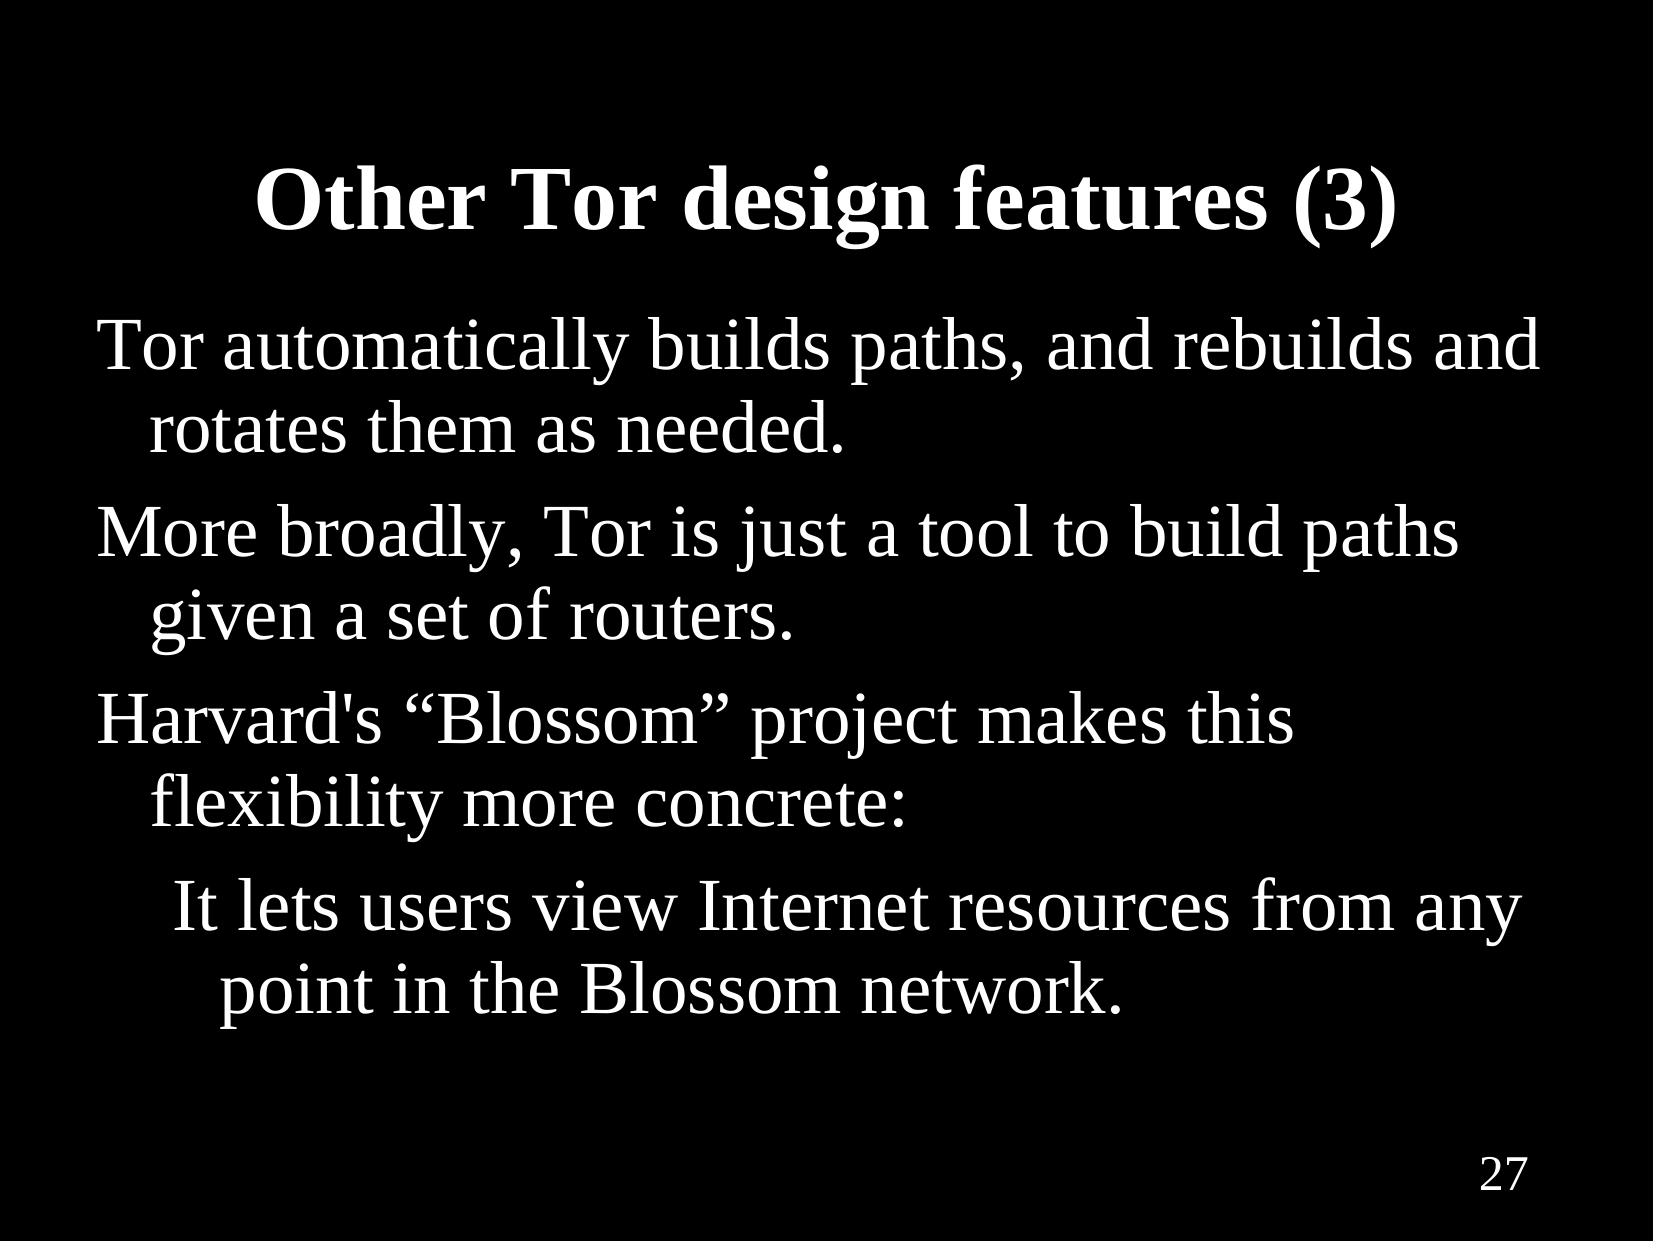

# Other Tor design features (3)
Tor automatically builds paths, and rebuilds and rotates them as needed.
More broadly, Tor is just a tool to build paths given a set of routers.
Harvard's “Blossom” project makes this flexibility more concrete:
It lets users view Internet resources from any point in the Blossom network.